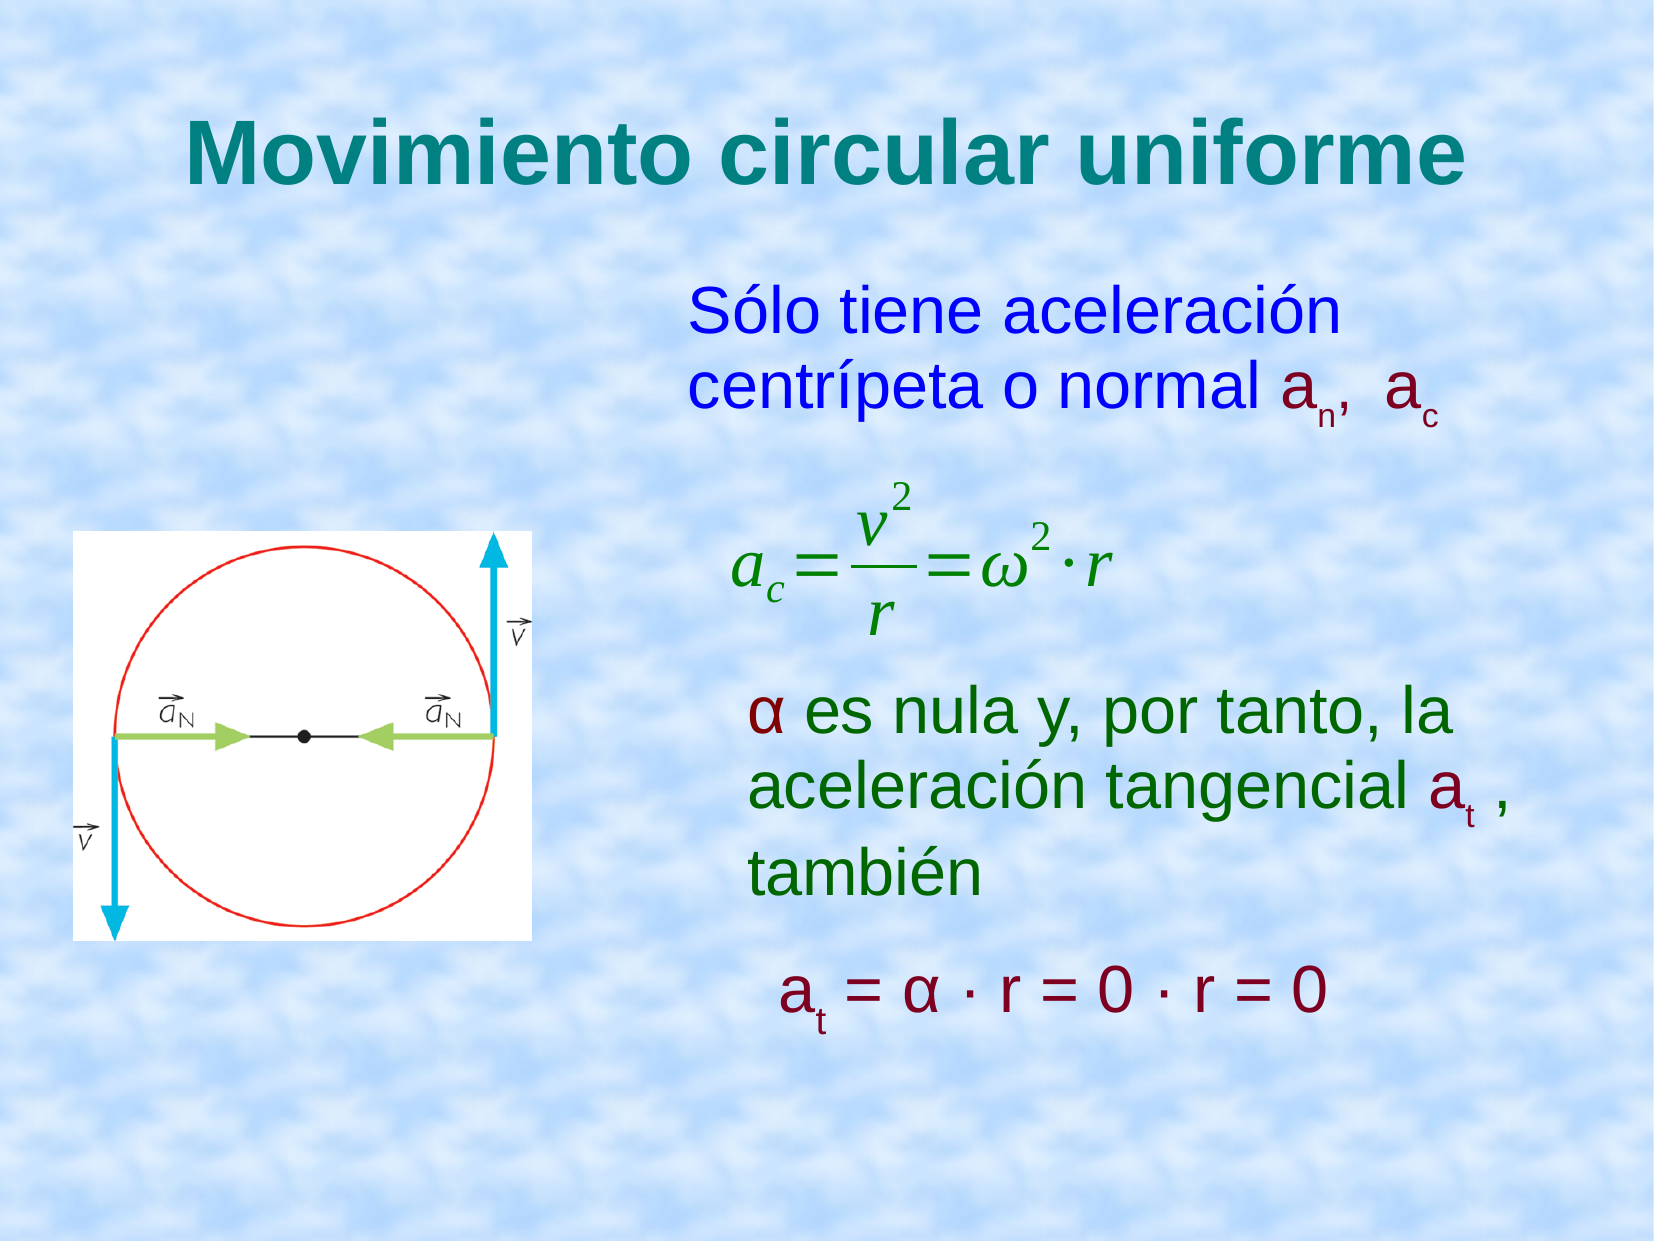

# Movimiento circular uniforme
Sólo tiene aceleración centrípeta o normal an, ac
α es nula y, por tanto, la aceleración tangencial at , también
at = α · r = 0 · r = 0
la relación entre ω y el periodo T es
ω = 2π/T
la relación entre ω y el periodo T es
ω = 2π/T
la relación entre ω y el periodo T es
ω = 2π/T